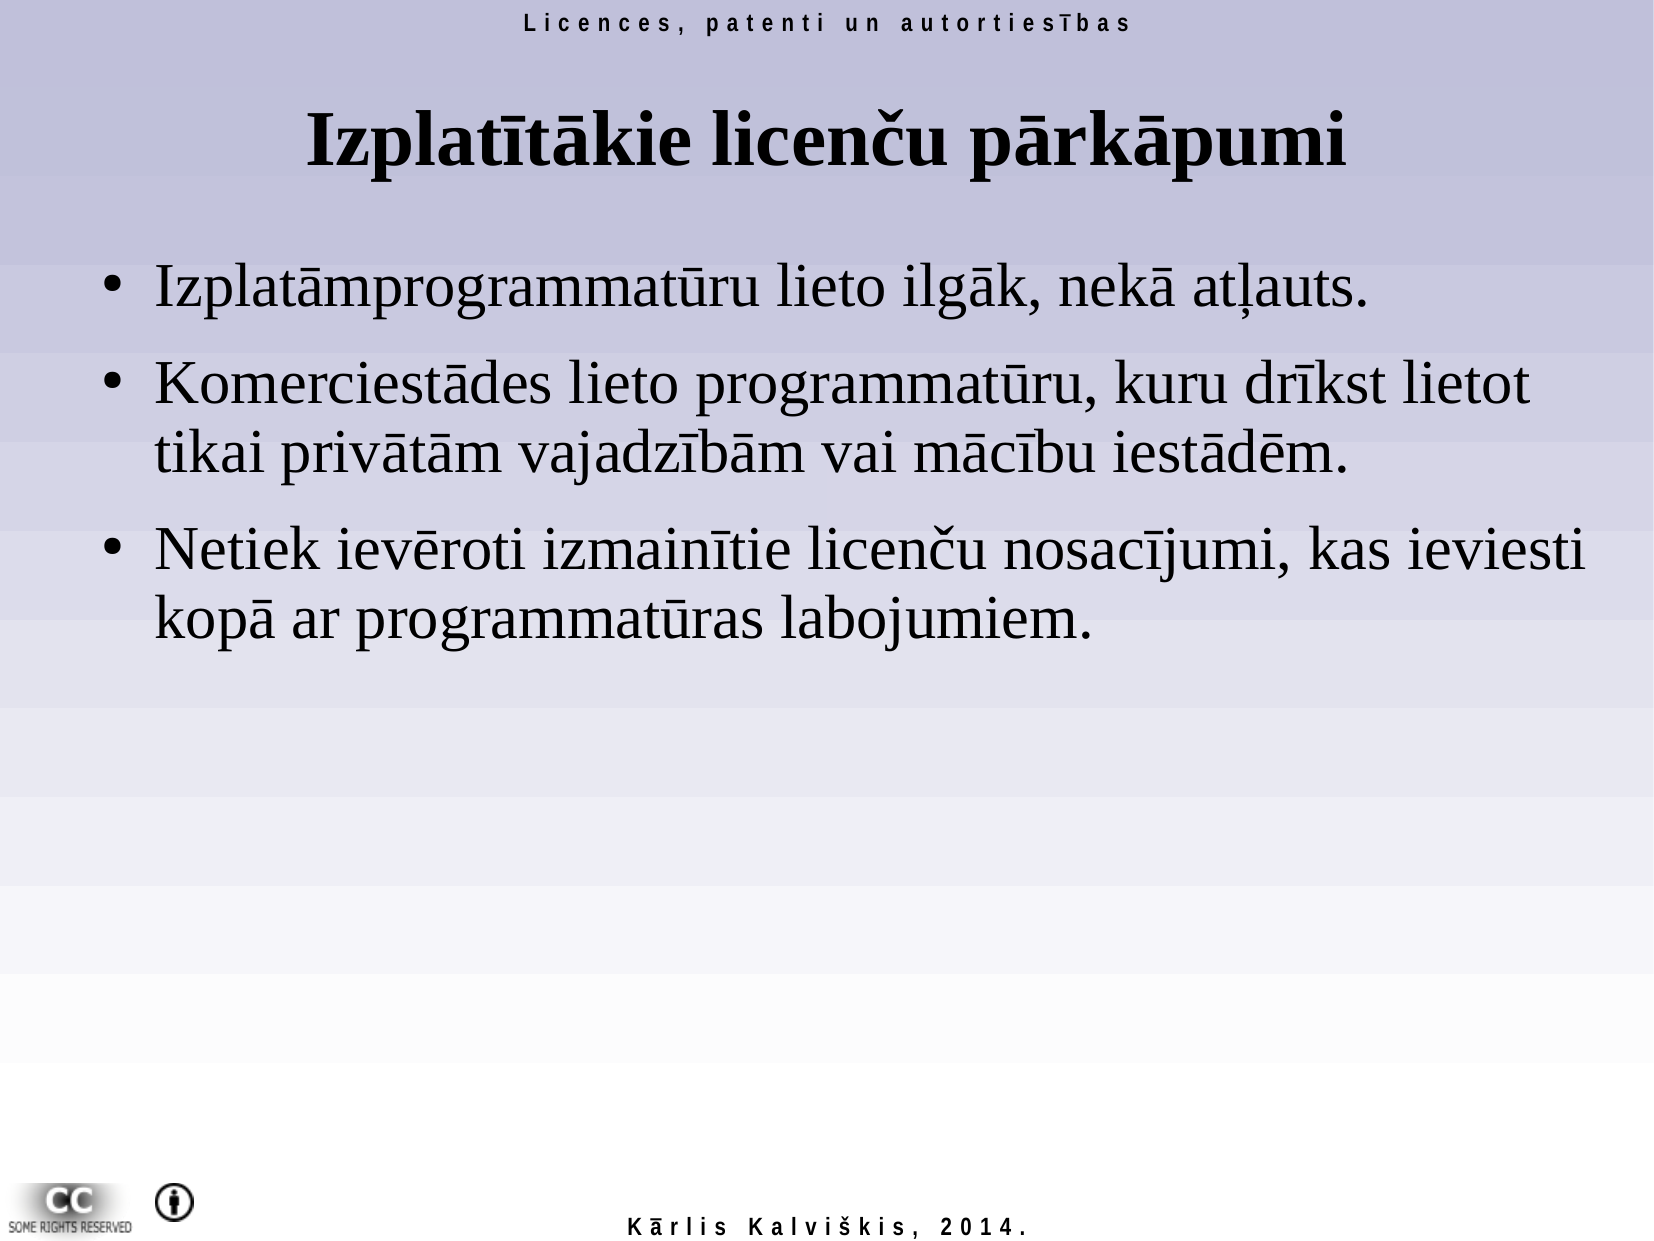

# Izplatītākie licenču pārkāpumi
Izplatāmprogrammatūru lieto ilgāk, nekā atļauts.
Komerciestādes lieto programmatūru, kuru drīkst lietot tikai privātām vajadzībām vai mācību iestādēm.
Netiek ievēroti izmainītie licenču nosacījumi, kas ieviesti kopā ar programmatūras labojumiem.